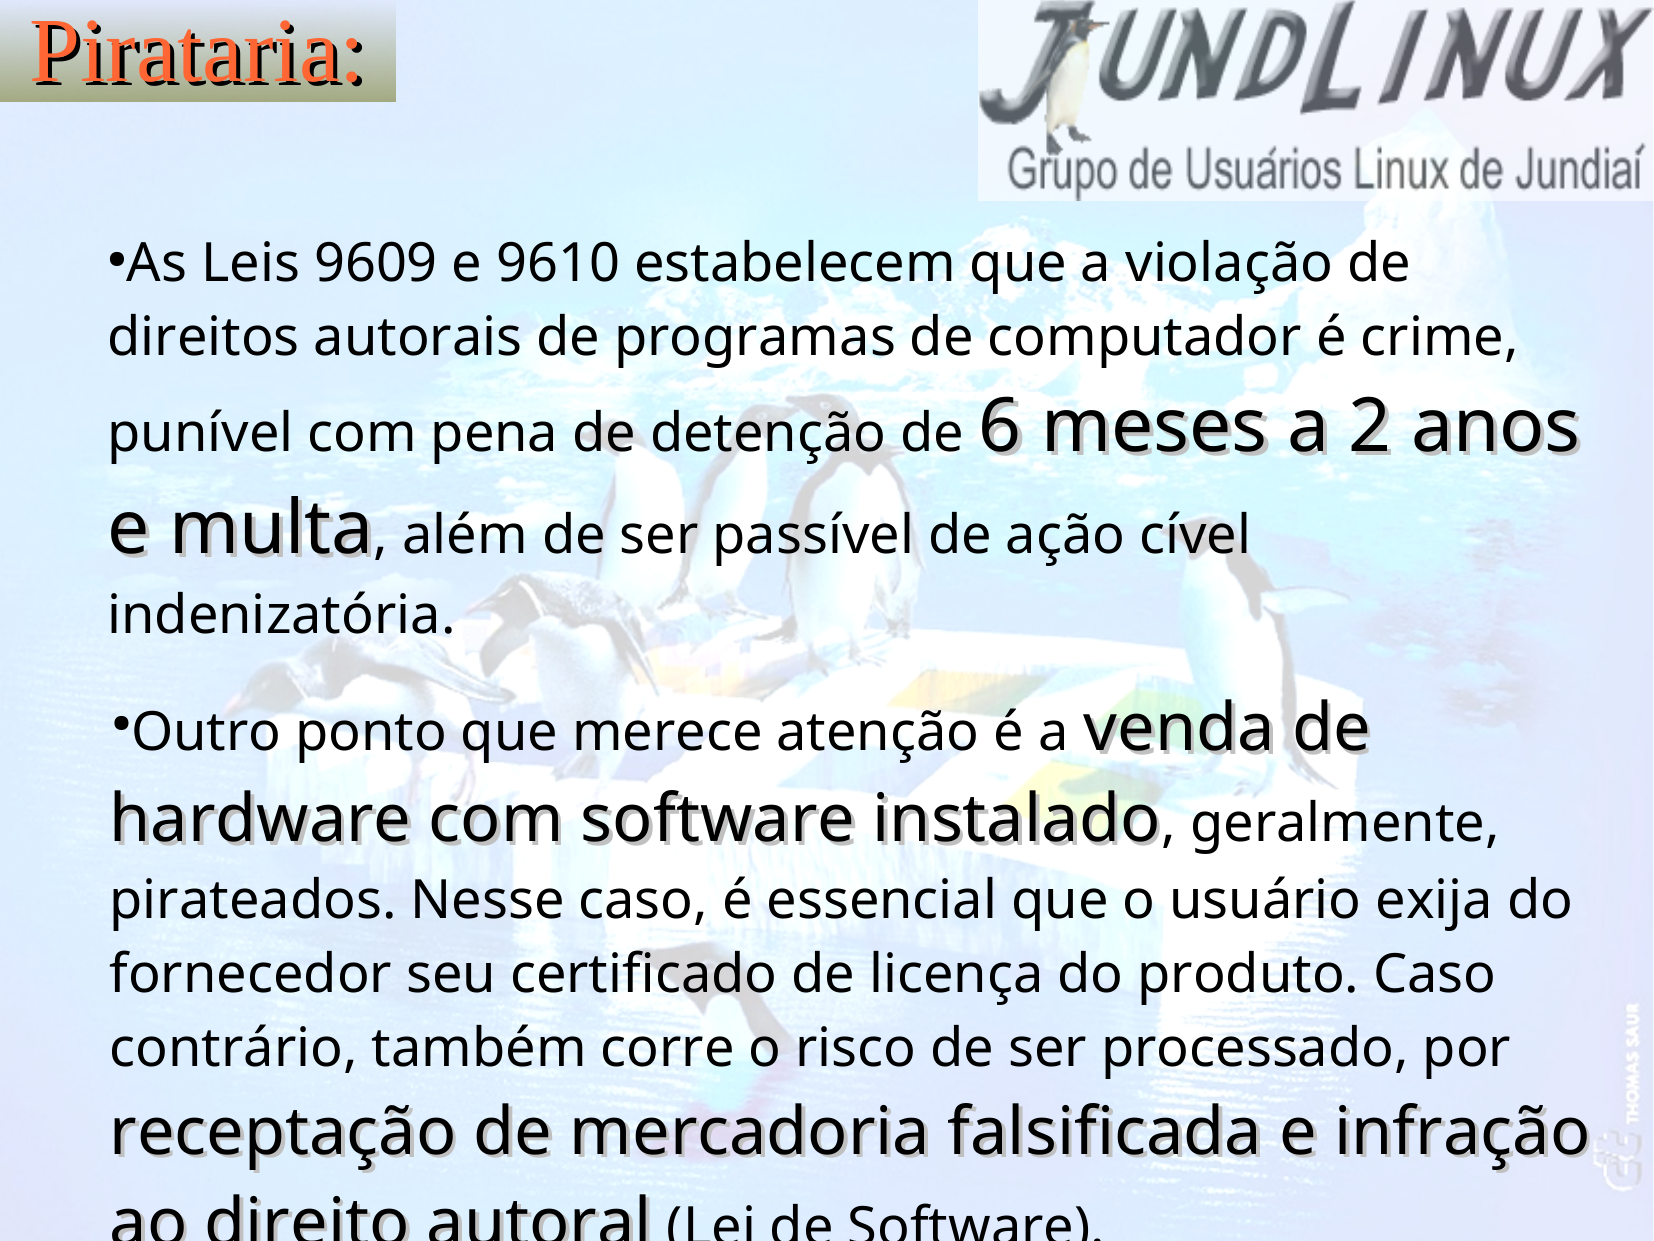

Pirataria:
# As Leis 9609 e 9610 estabelecem que a violação de direitos autorais de programas de computador é crime, punível com pena de detenção de 6 meses a 2 anos e multa, além de ser passível de ação cível indenizatória.
Outro ponto que merece atenção é a venda de hardware com software instalado, geralmente, pirateados. Nesse caso, é essencial que o usuário exija do fornecedor seu certificado de licença do produto. Caso contrário, também corre o risco de ser processado, por receptação de mercadoria falsificada e infração ao direito autoral (Lei de Software).